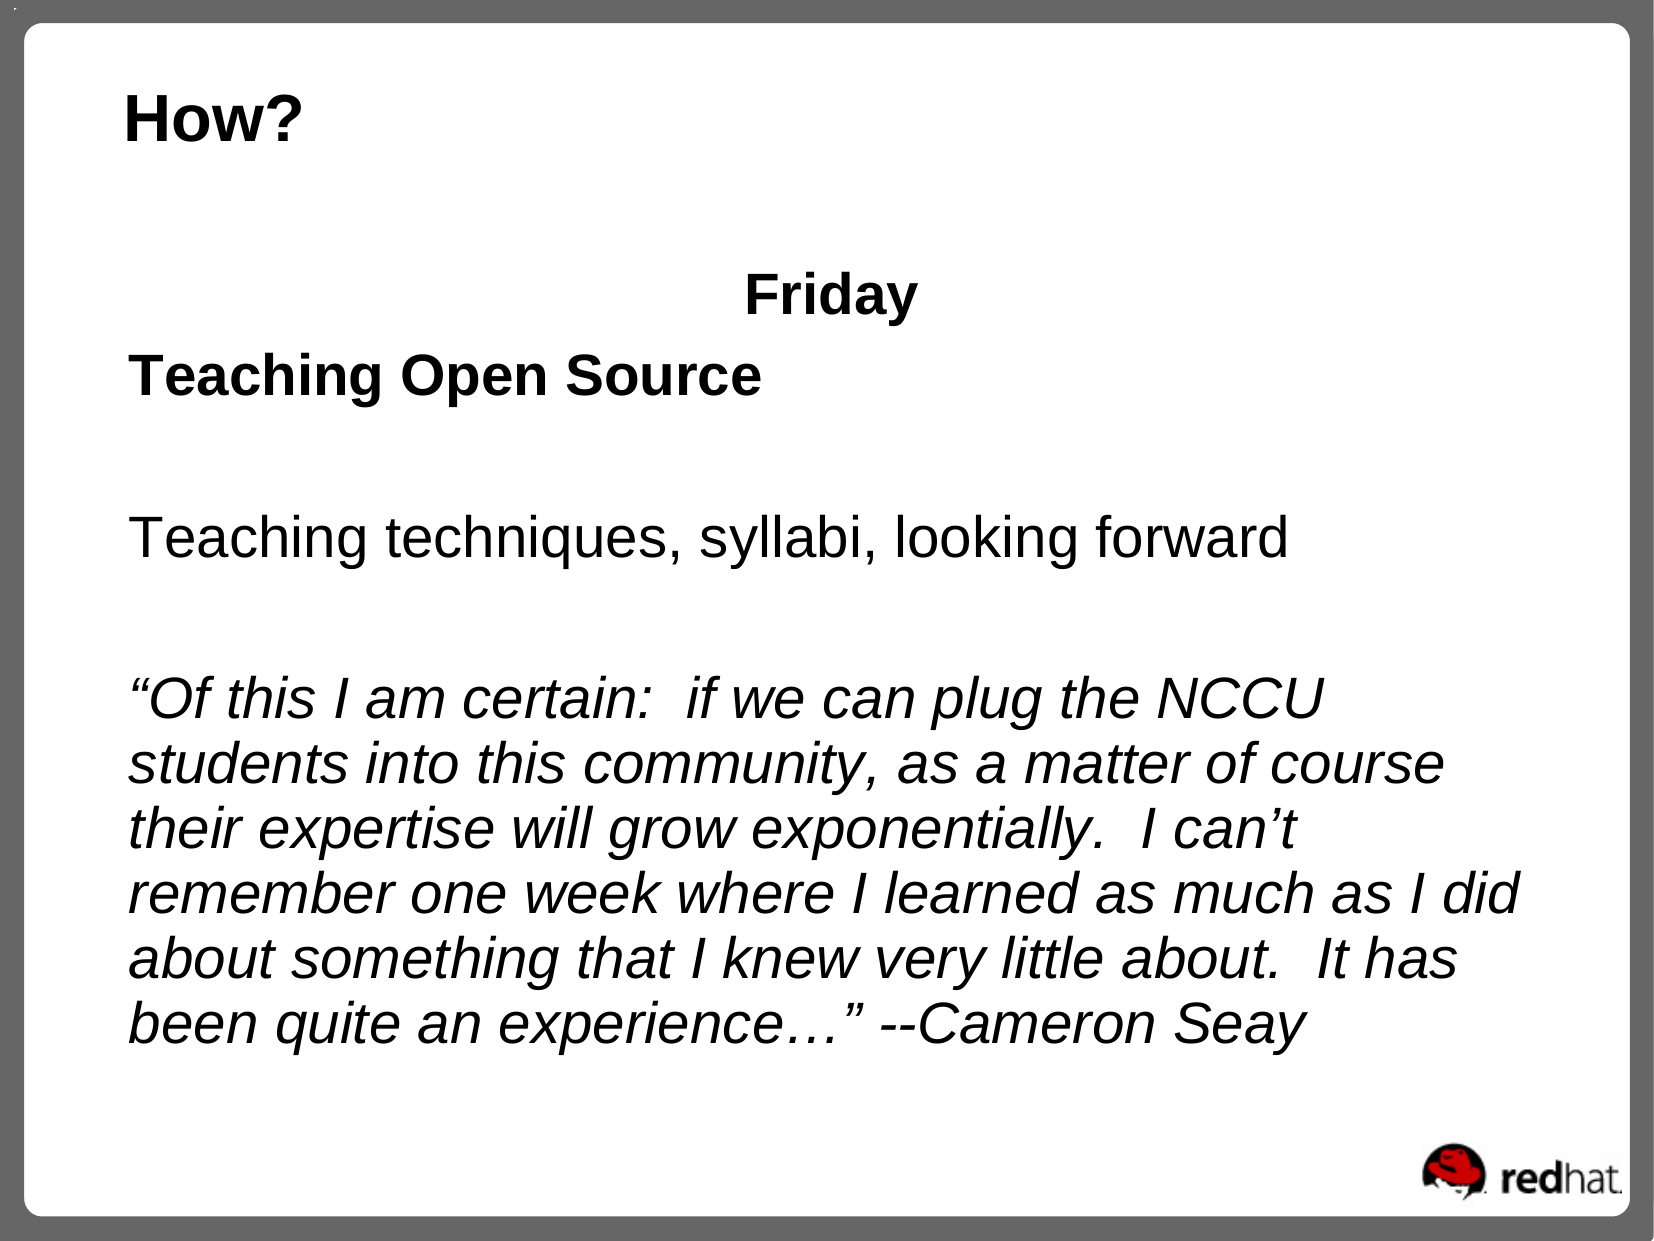

# How?
Friday
Teaching Open Source
Teaching techniques, syllabi, looking forward
“Of this I am certain: if we can plug the NCCU students into this community, as a matter of course their expertise will grow exponentially. I can’t remember one week where I learned as much as I did about something that I knew very little about. It has been quite an experience…” --Cameron Seay